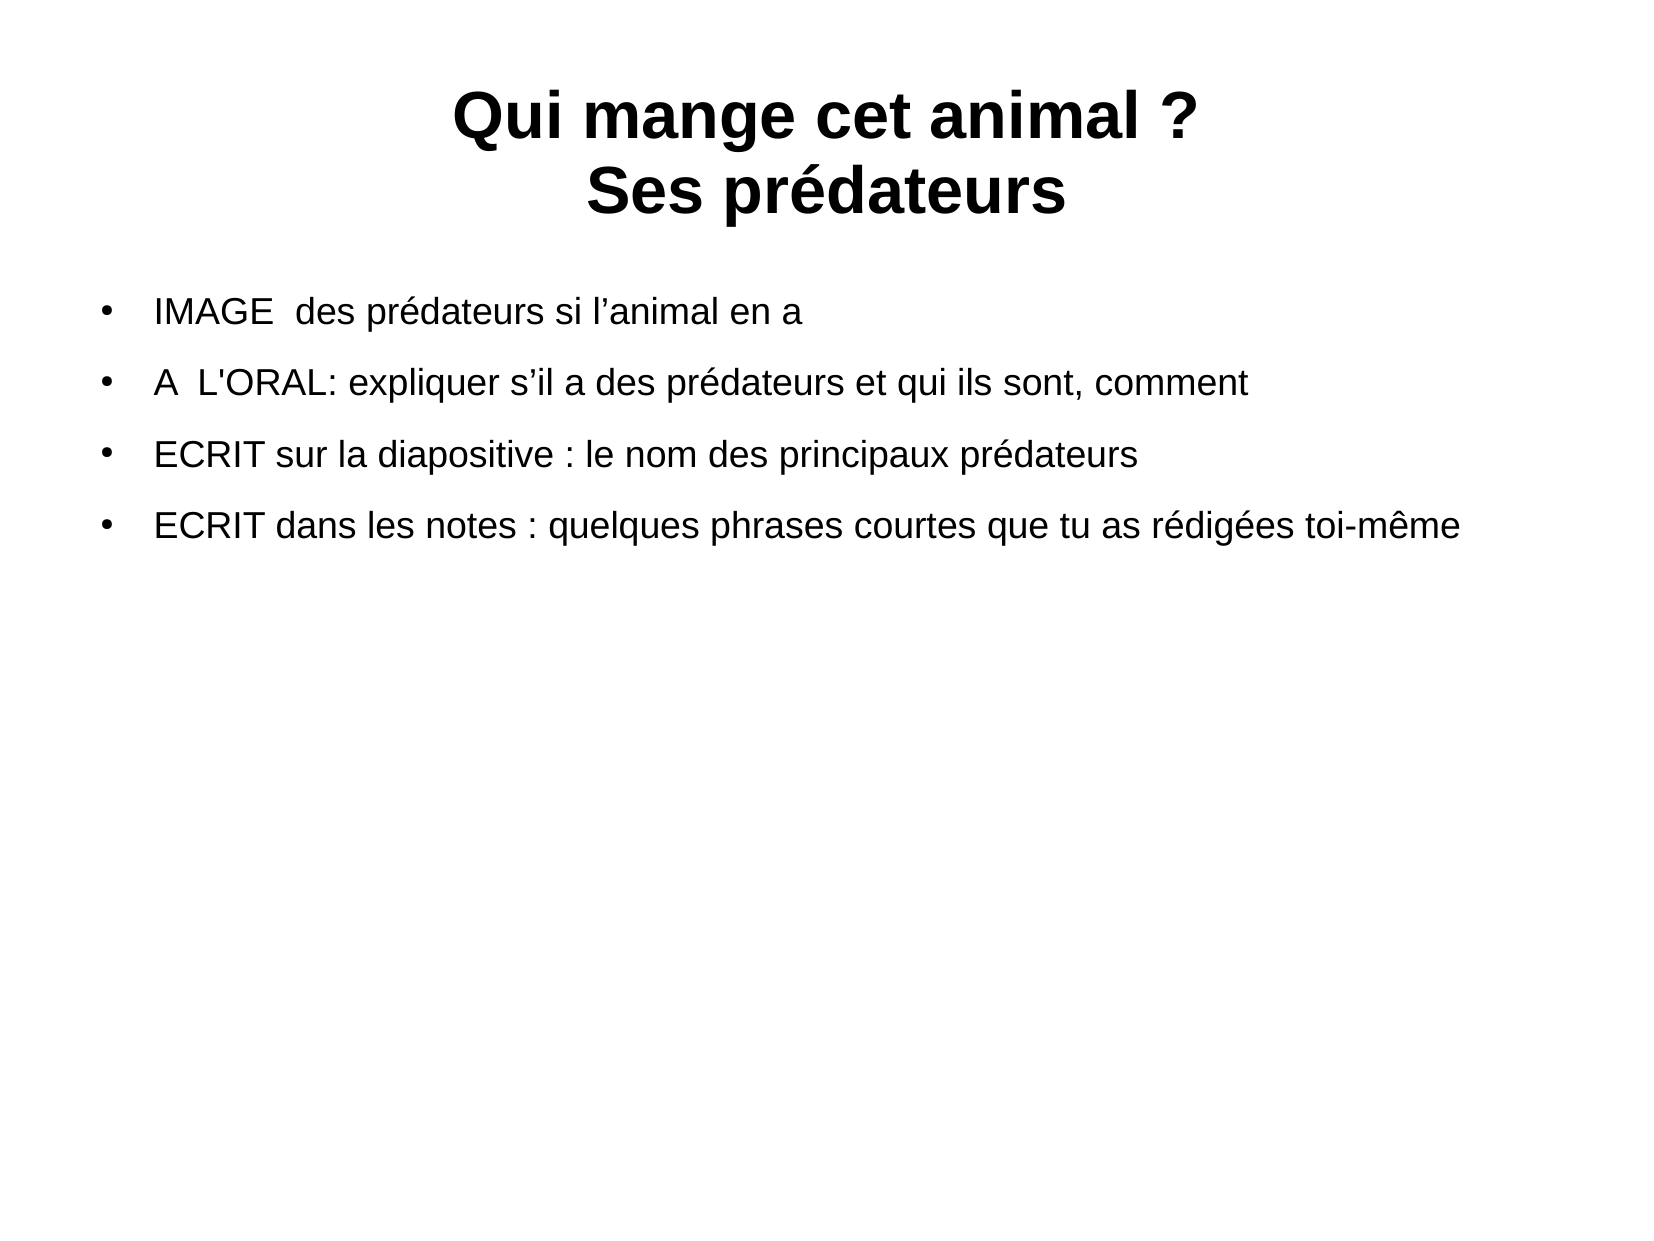

# Qui mange cet animal ? Ses prédateurs
IMAGE des prédateurs si l’animal en a
A L'ORAL: expliquer s’il a des prédateurs et qui ils sont, comment
ECRIT sur la diapositive : le nom des principaux prédateurs
ECRIT dans les notes : quelques phrases courtes que tu as rédigées toi-même